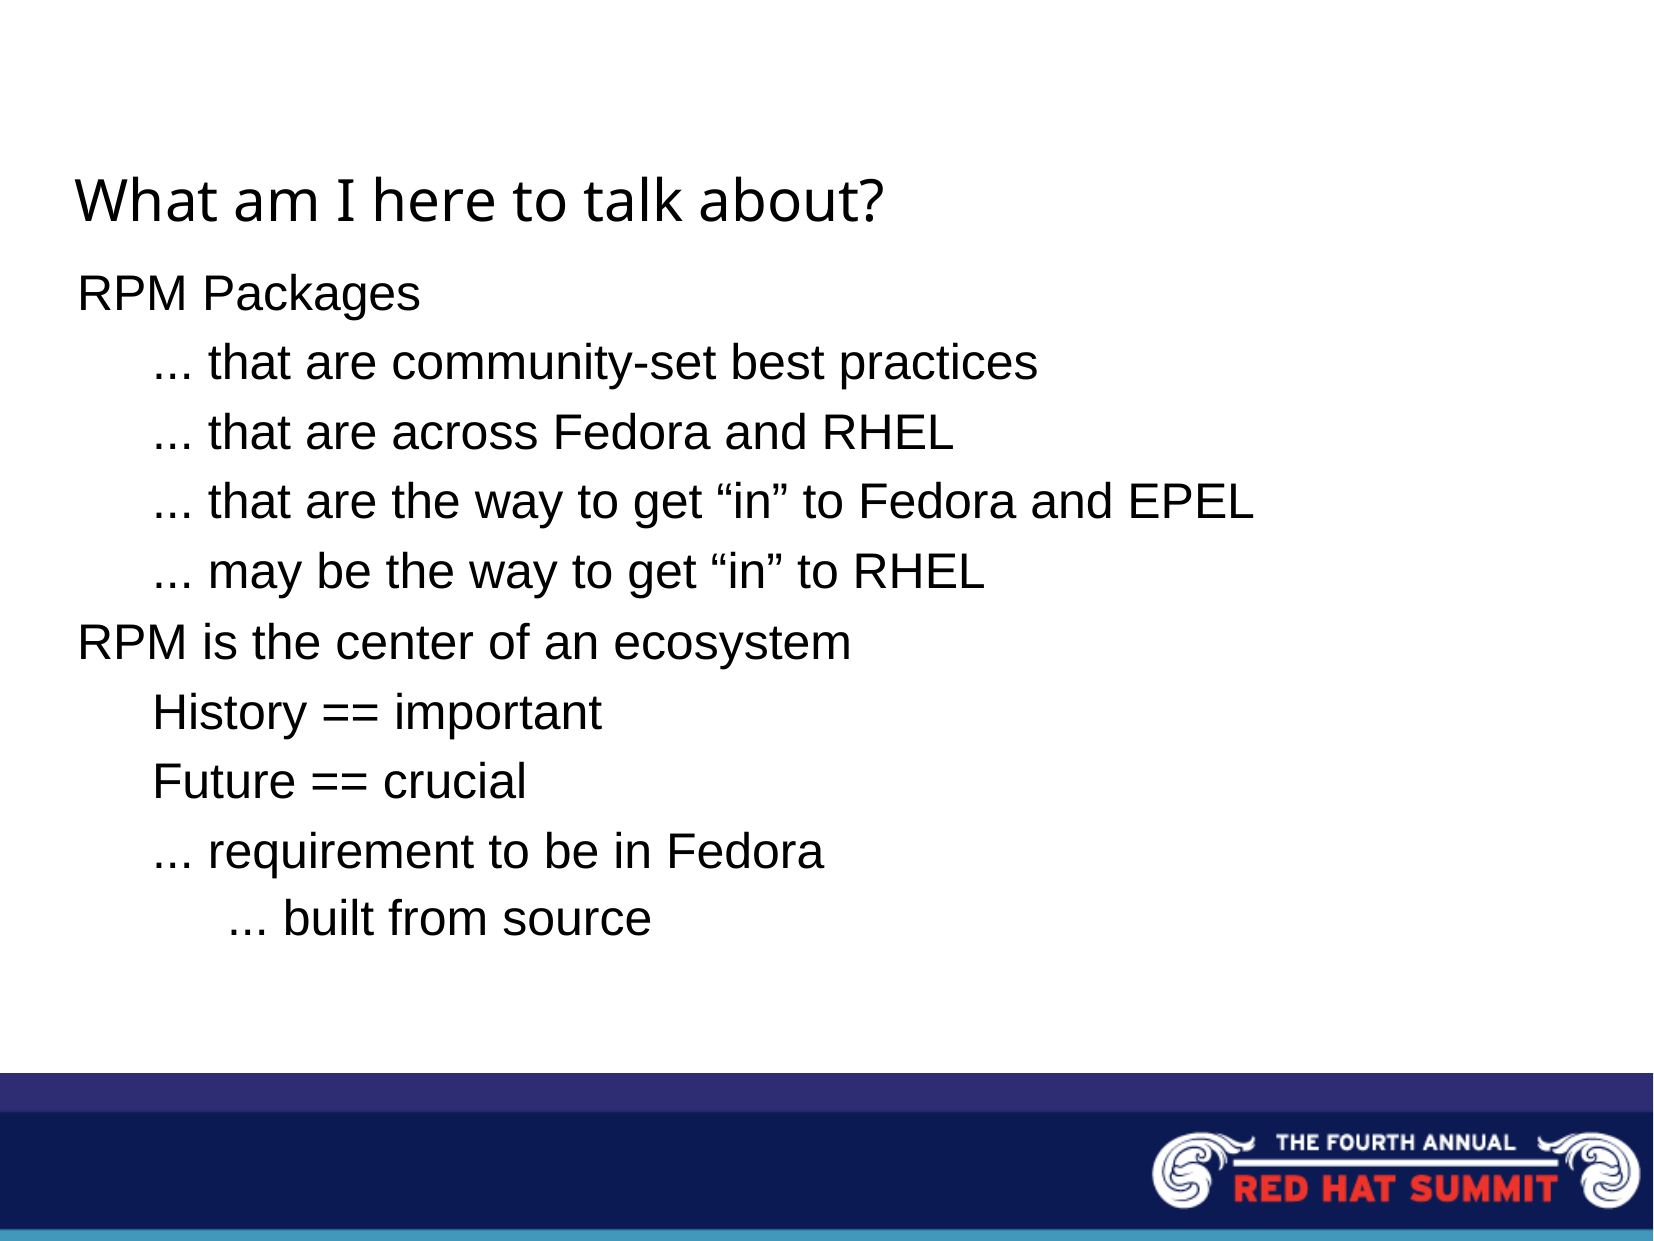

# What am I here to talk about?
RPM Packages
... that are community-set best practices
... that are across Fedora and RHEL
... that are the way to get “in” to Fedora and EPEL
... may be the way to get “in” to RHEL
RPM is the center of an ecosystem
History == important
Future == crucial
... requirement to be in Fedora
... built from source